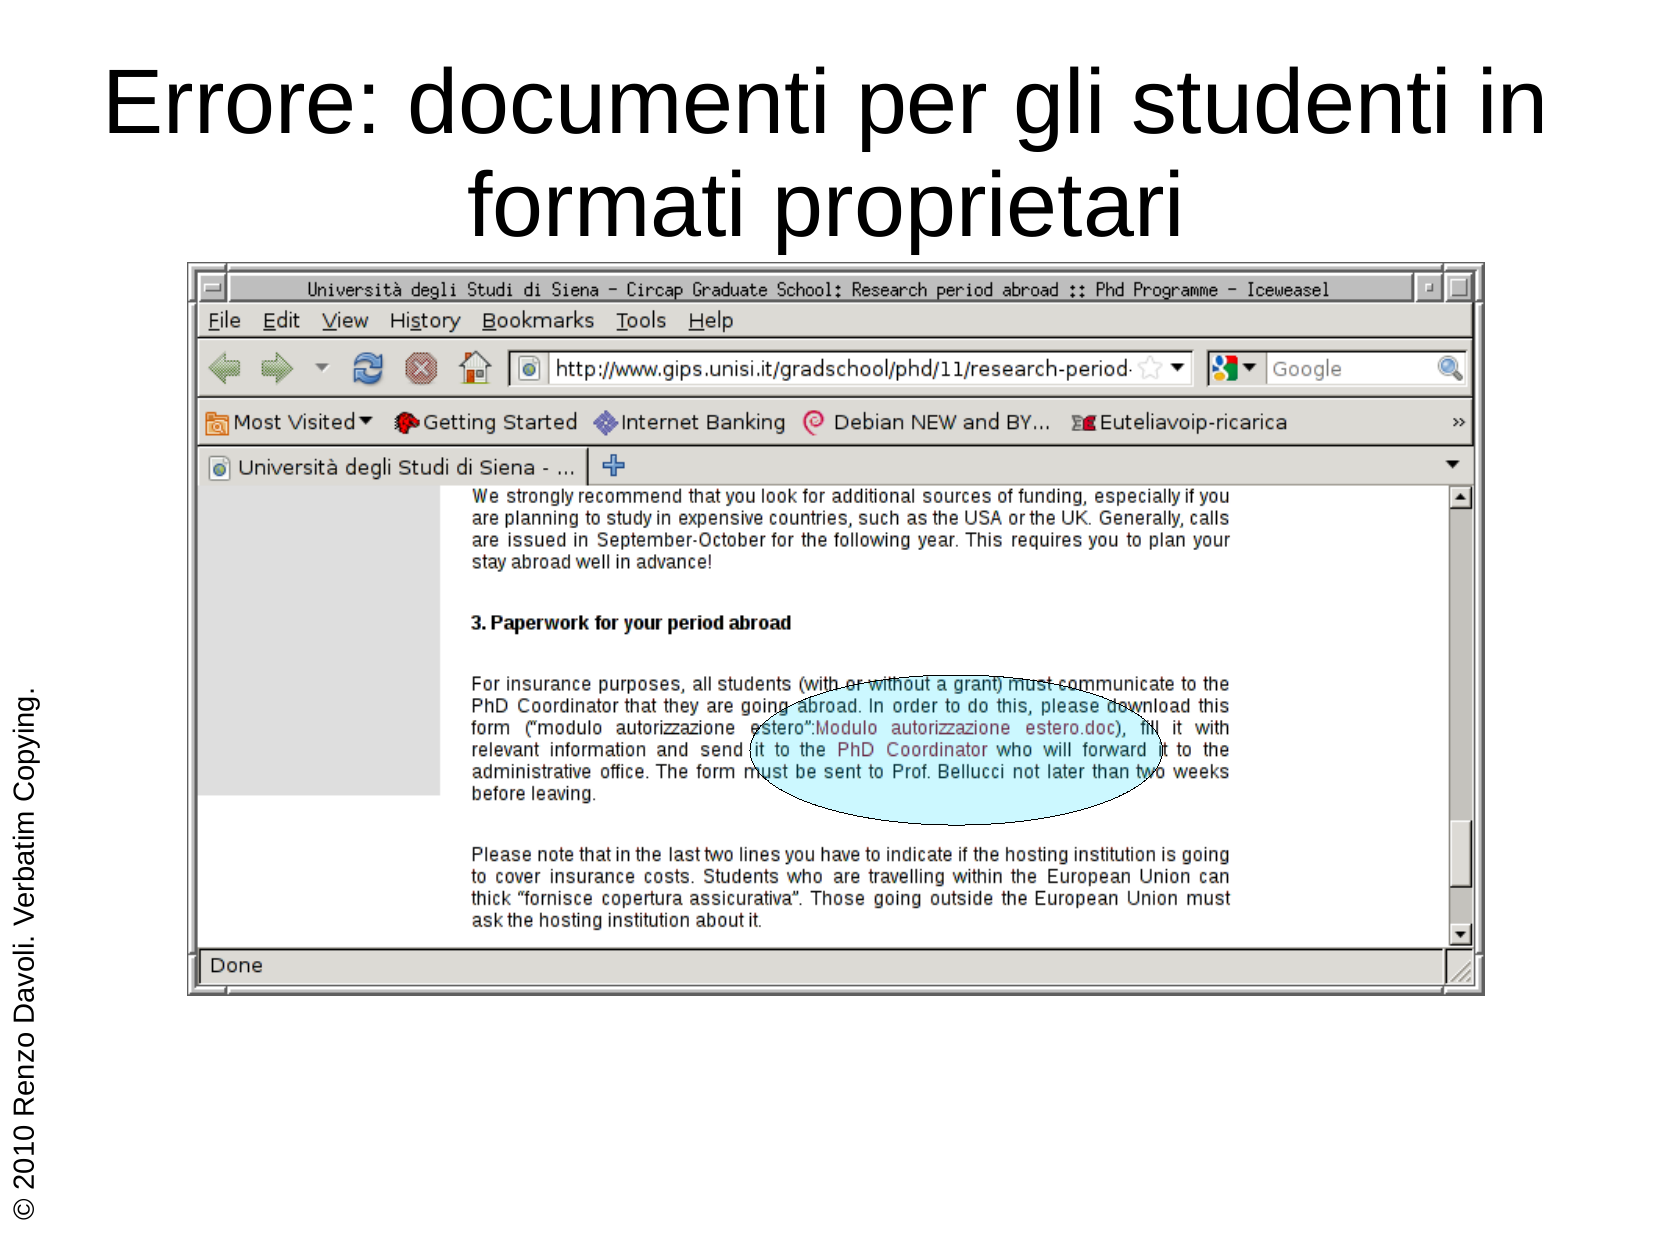

# Errore: documenti per gli studenti in formati proprietari